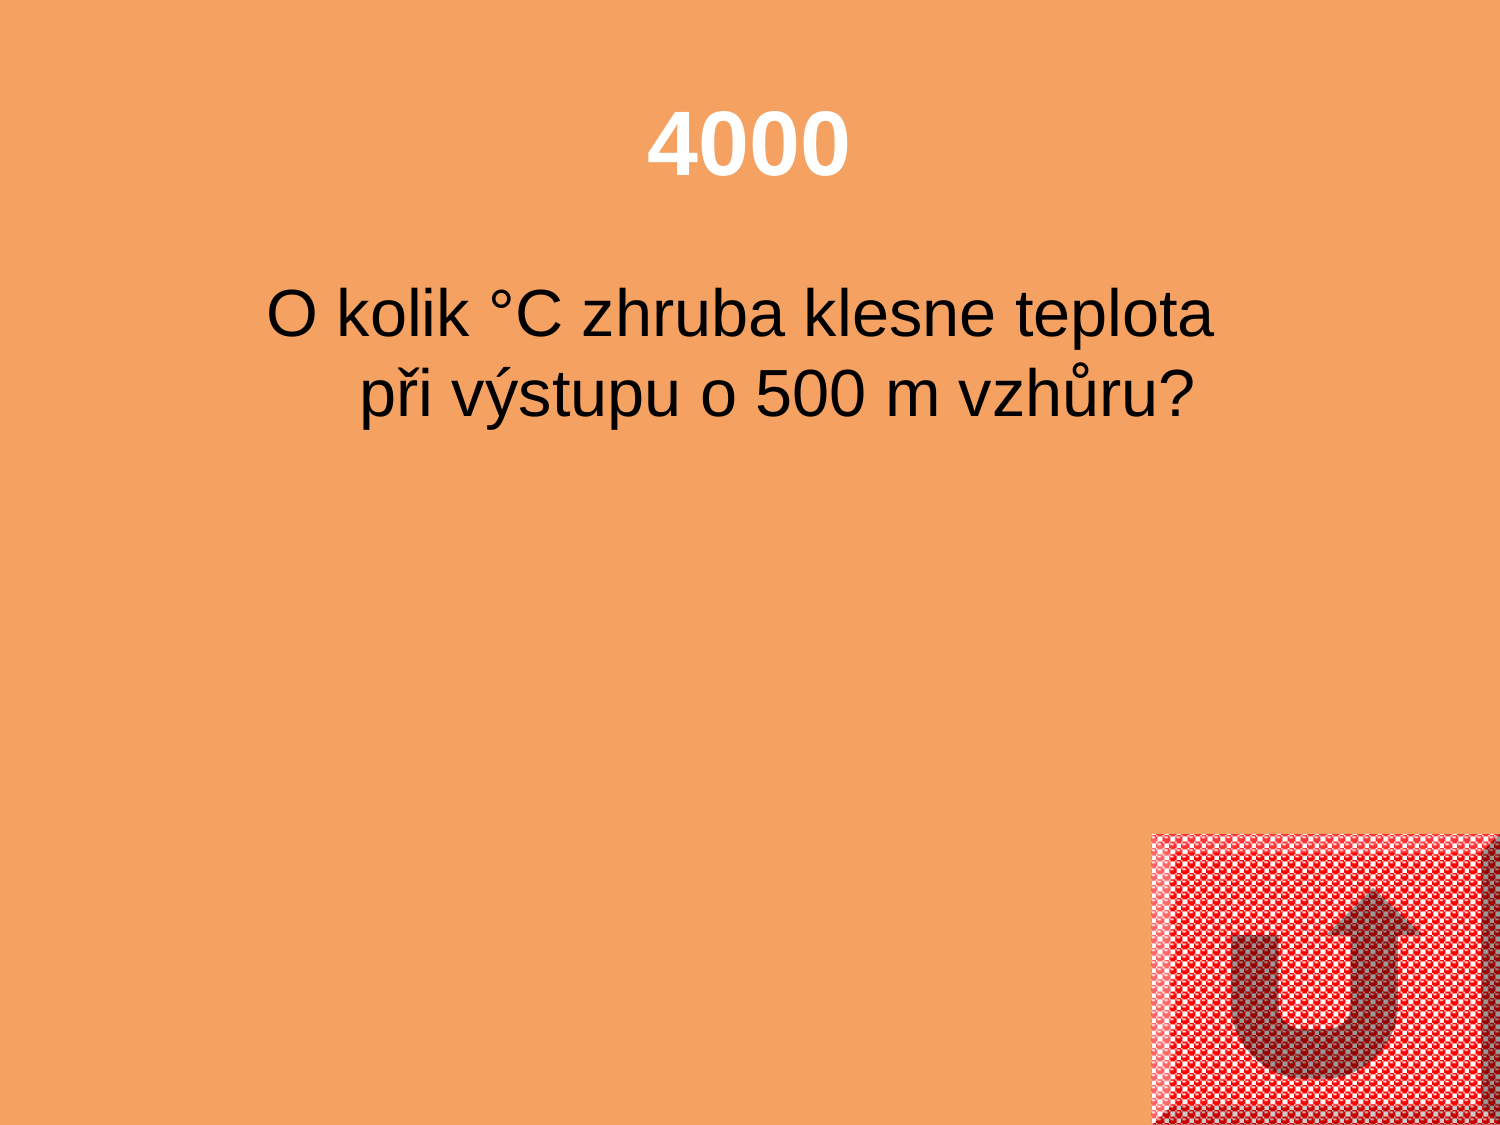

# 4000
O kolik °C zhruba klesne teplota
při výstupu o 500 m vzhůru?